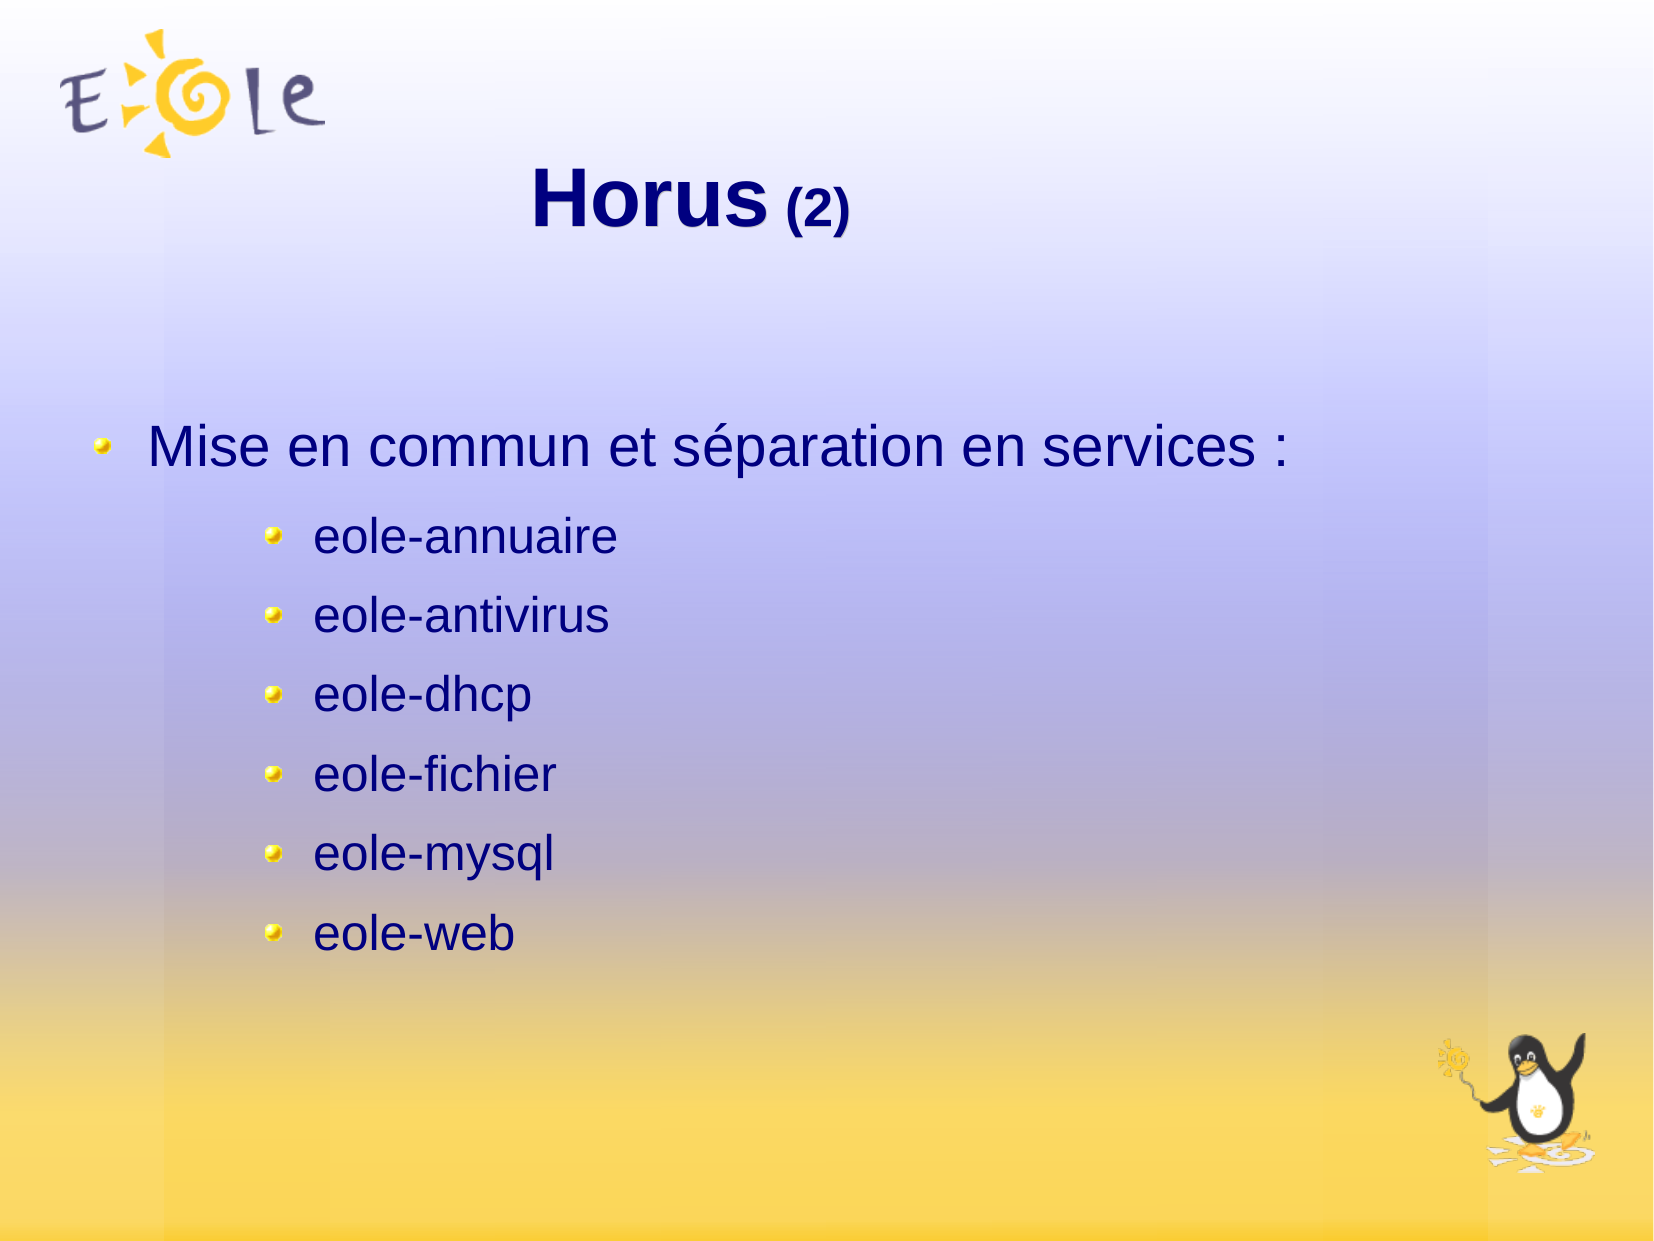

Horus (2)
# Mise en commun et séparation en services :
eole-annuaire
eole-antivirus
eole-dhcp
eole-fichier
eole-mysql
eole-web